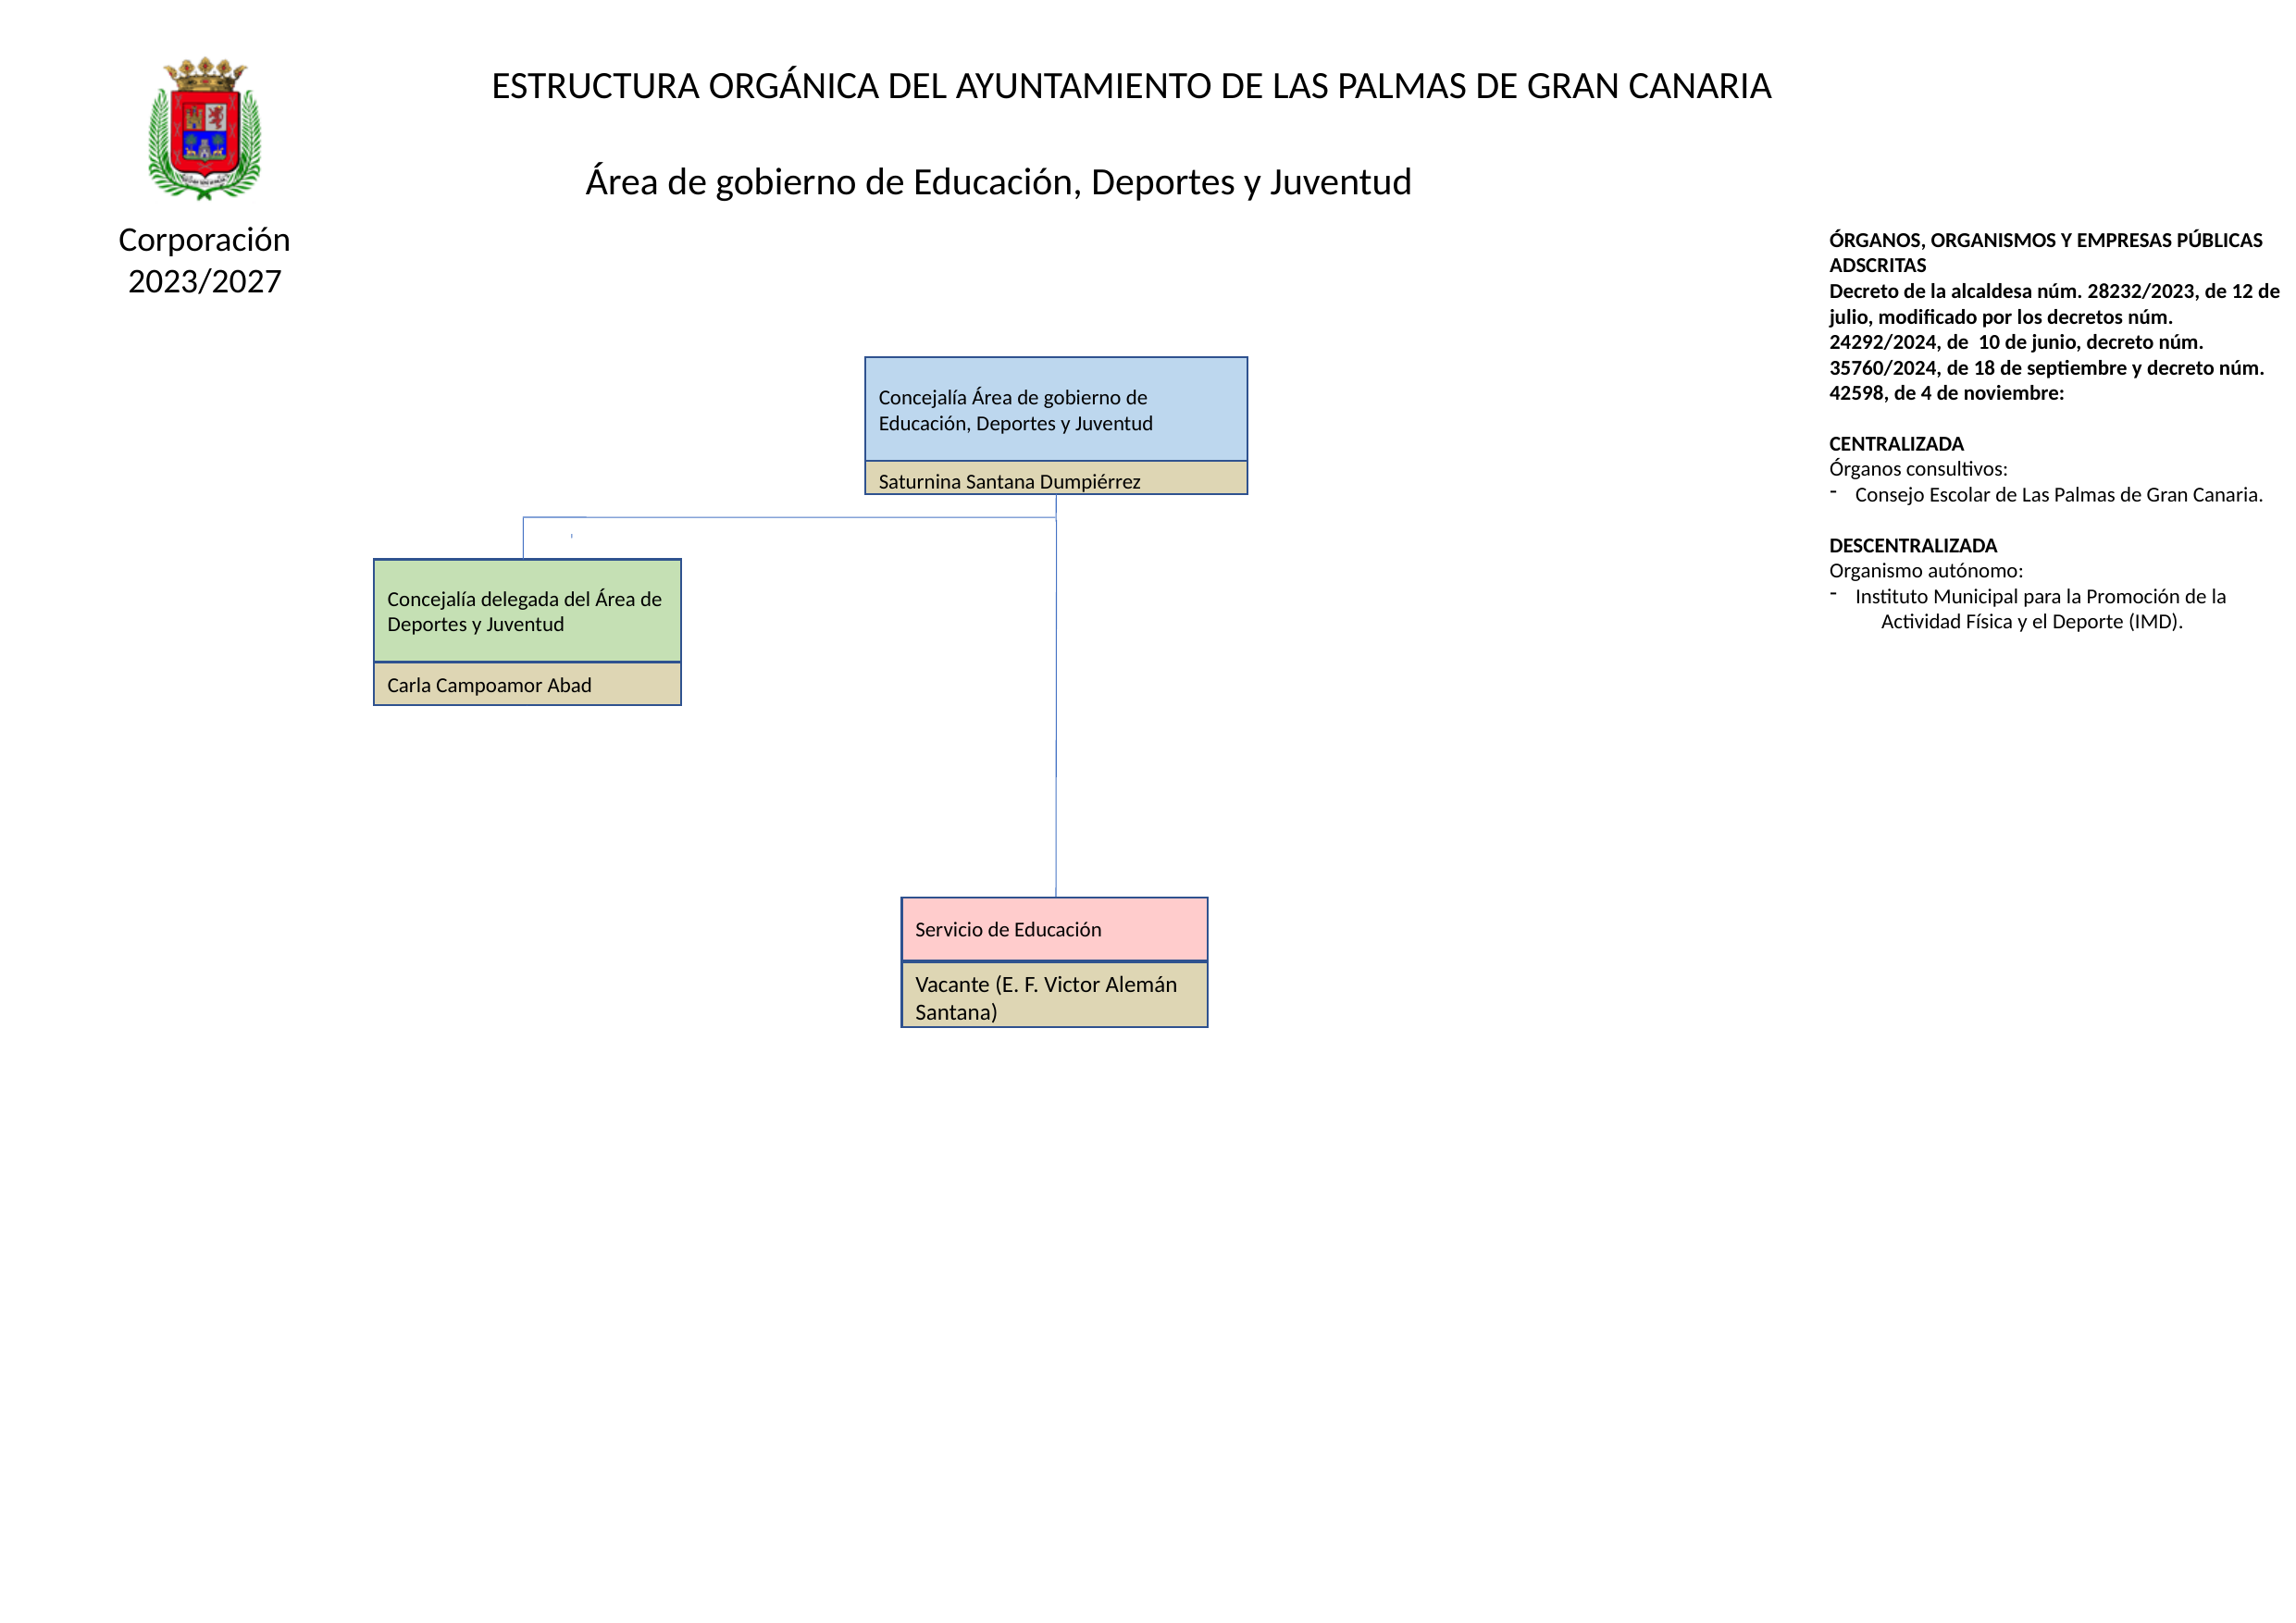

ESTRUCTURA ORGÁNICA DEL AYUNTAMIENTO DE LAS PALMAS DE GRAN CANARIA
Área de gobierno de Educación, Deportes y Juventud
Corporación
2023/2027
ÓRGANOS, ORGANISMOS Y EMPRESAS PÚBLICAS ADSCRITAS
Decreto de la alcaldesa núm. 28232/2023, de 12 de julio, modificado por los decretos núm. 24292/2024, de 10 de junio, decreto núm. 35760/2024, de 18 de septiembre y decreto núm.
42598, de 4 de noviembre:
CENTRALIZADA
Órganos consultivos:
Consejo Escolar de Las Palmas de Gran Canaria.
DESCENTRALIZADA
Organismo autónomo:
Instituto Municipal para la Promoción de la Actividad Física y el Deporte (IMD).
Concejalía de gobierno del Área de Urbanismo, Edificación y Sostenibilidad Ambiental
Javier Erasmo Doreste Zamora
Concejalía Área de gobierno de Educación, Deportes y Juventud
Saturnina Santana Dumpiérrez
Concejalía delegada del Área de Deportes y Juventud
Carla Campoamor Abad
Servicio de Educación
Vacante (E. F. Victor Alemán Santana)